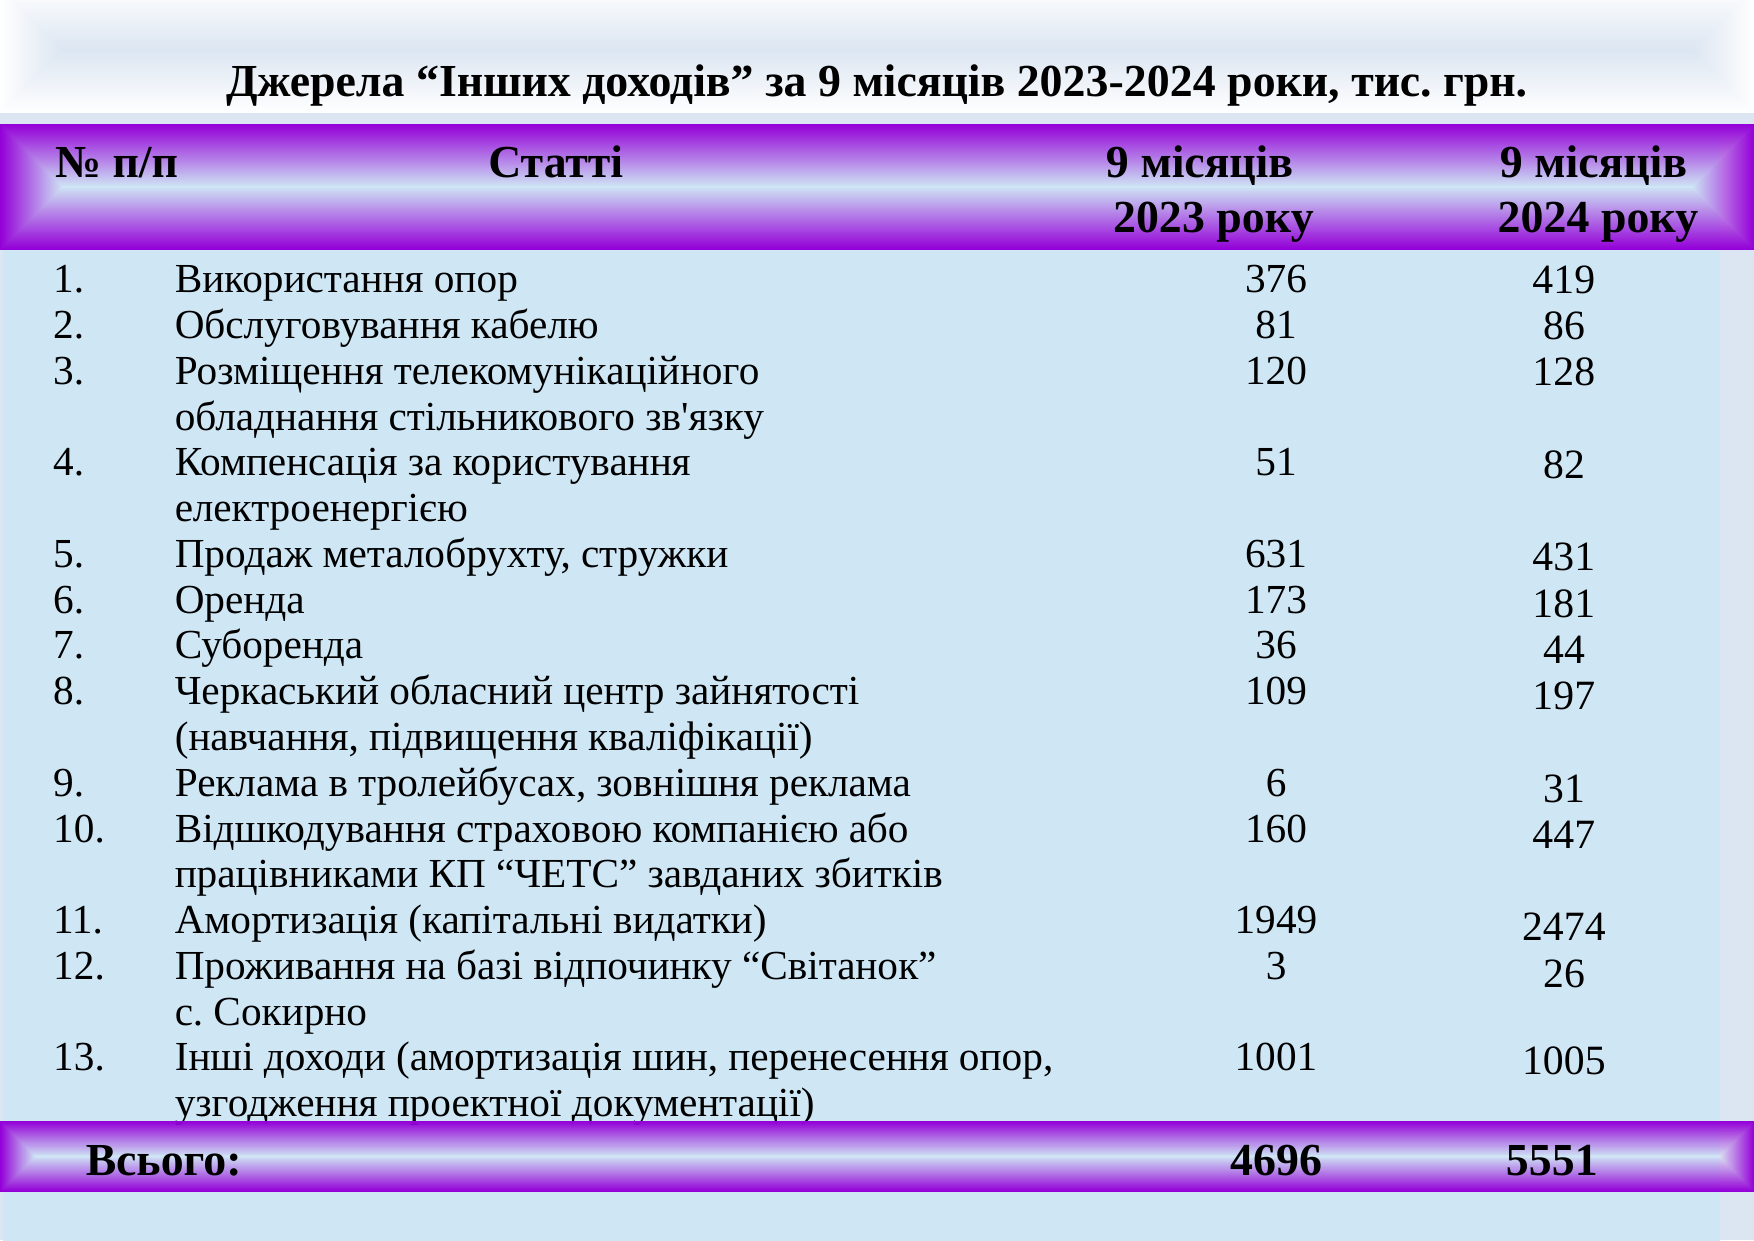

Джерела “Інших доходів” за 9 місяців 2023-2024 роки, тис. грн.
№ п/п Статті 9 місяців 9 місяців
 2023 року 2024 року
| | | | |
| --- | --- | --- | --- |
| 1. 2. 3. 4. 5. 6. 7. 8. 9. 10. 11. 12. 13. | Використання опор Обслуговування кабелю Розміщення телекомунікаційного обладнання стільникового зв'язку Компенсація за користування електроенергією Продаж металобрухту, стружки Оренда Суборенда Черкаський обласний центр зайнятості (навчання, підвищення кваліфікації) Реклама в тролейбусах, зовнішня реклама Відшкодування страховою компанією або працівниками КП “ЧЕТС” завданих збитків Амортизація (капітальні видатки) Проживання на базі відпочинку “Світанок” с. Сокирно Інші доходи (амортизація шин, перенесення опор, узгодження проектної документації) | 376 81 120 51 631 173 36 109 6 160 1949 3 1001 | 419 86 128 82 431 181 44 197 31 447 2474 26 1005 |
Всього: 4696 5551